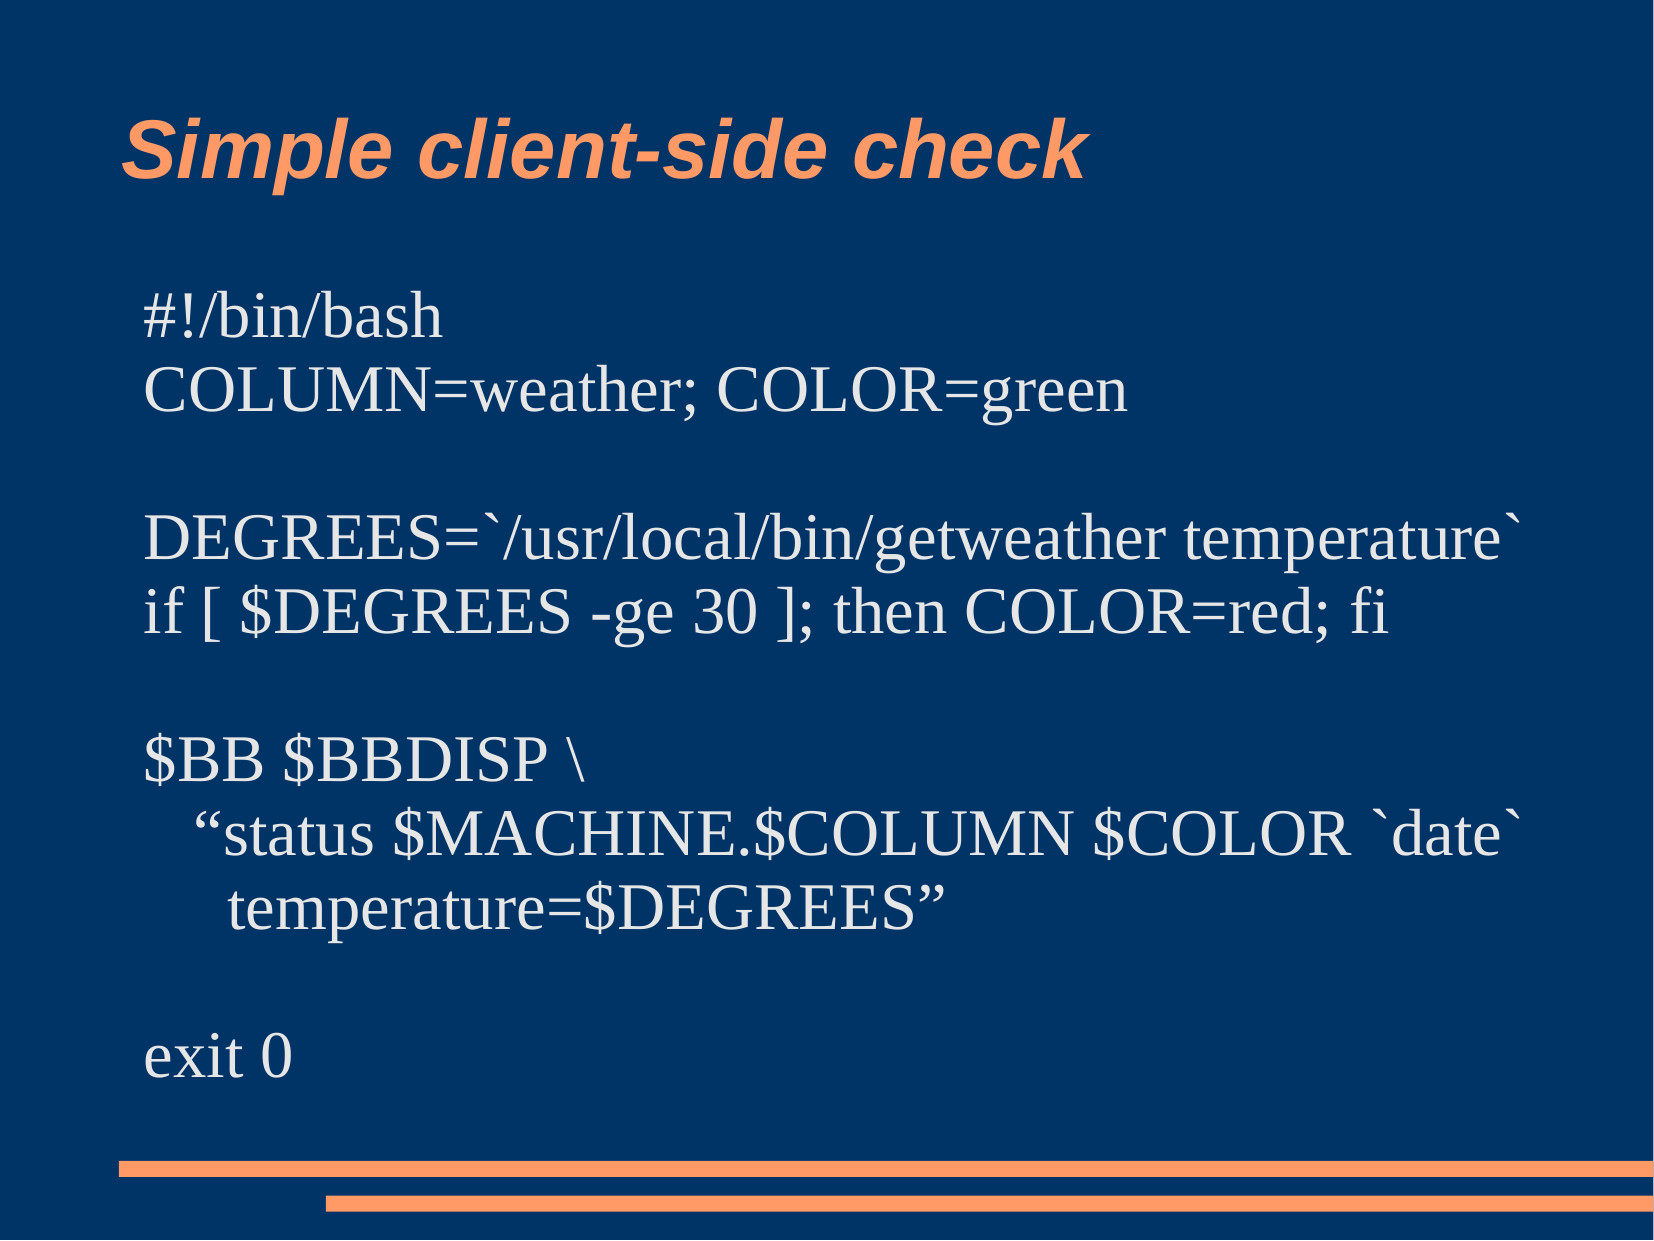

# Simple client-side check
#!/bin/bash
COLUMN=weather; COLOR=green
DEGREES=`/usr/local/bin/getweather temperature`
if [ $DEGREES -ge 30 ]; then COLOR=red; fi
$BB $BBDISP \
 “status $MACHINE.$COLUMN $COLOR `date`
 temperature=$DEGREES”
exit 0